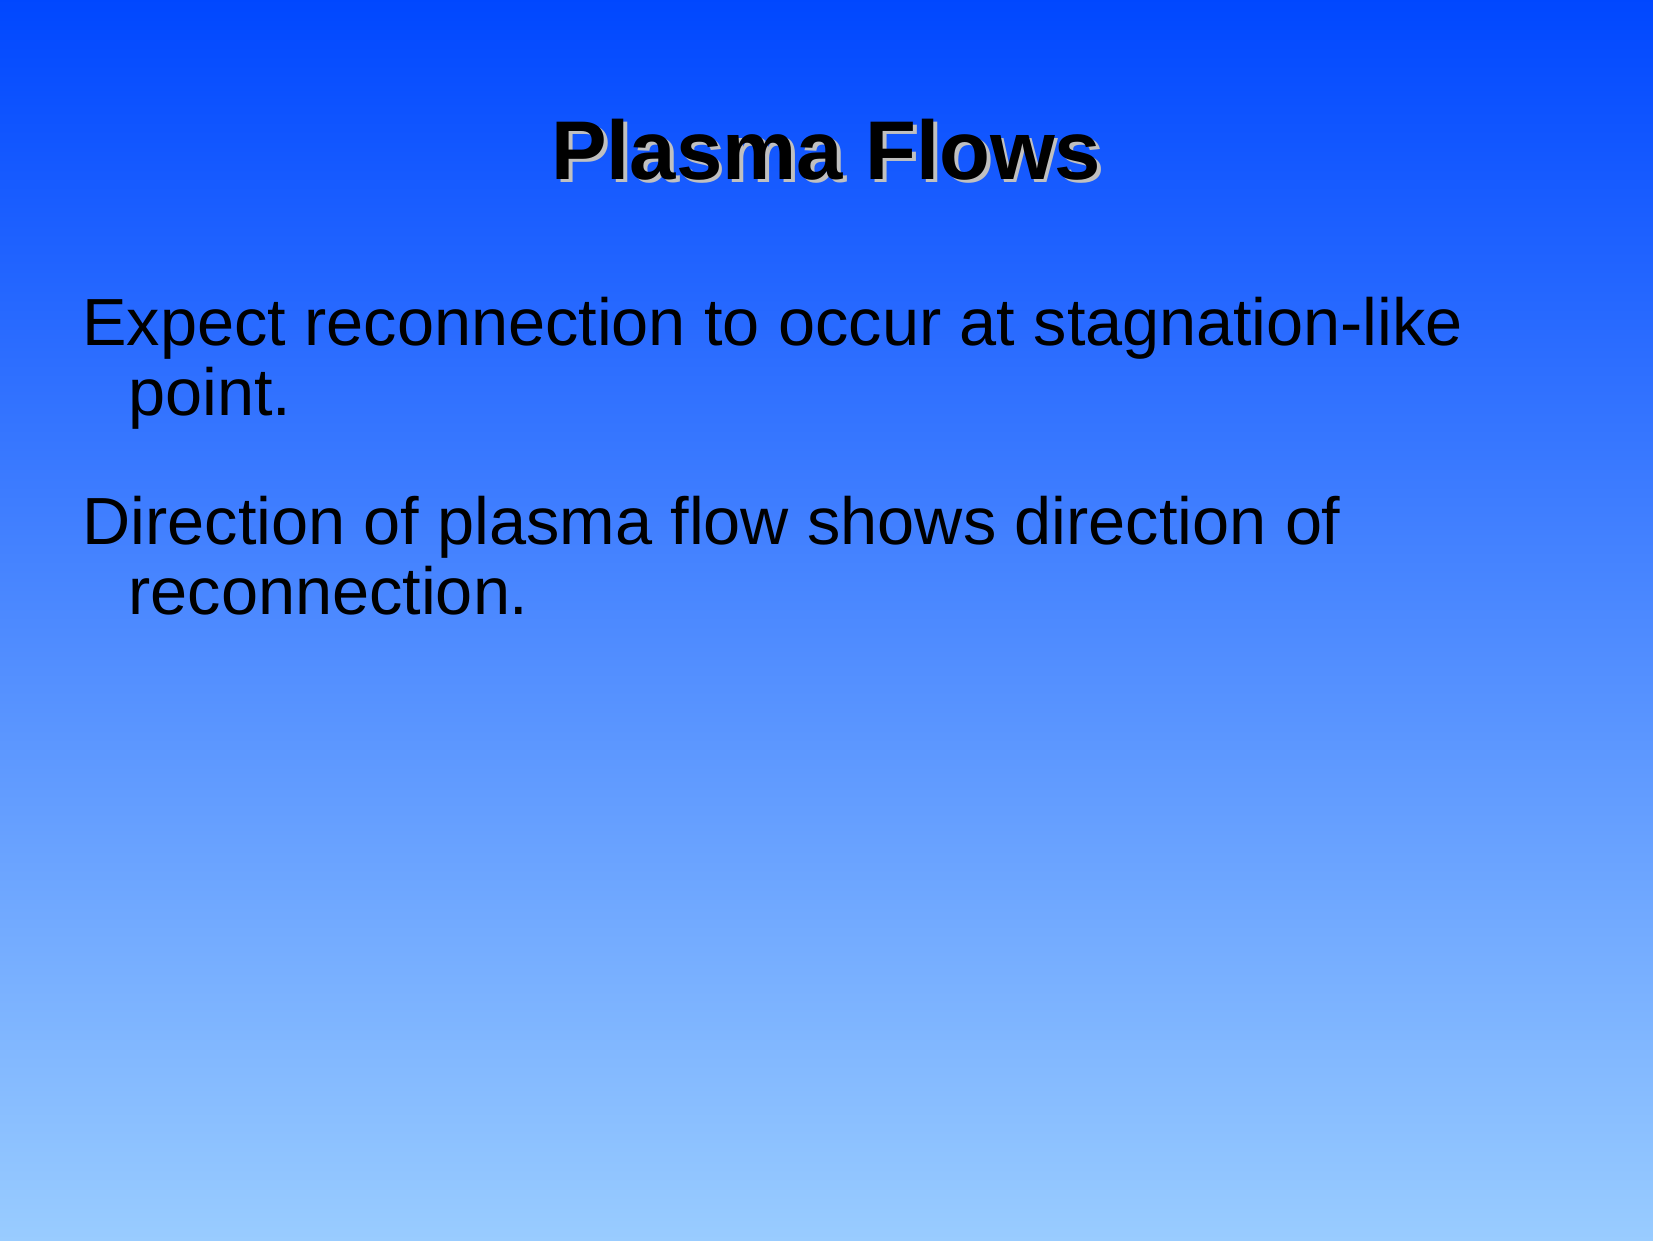

# Plasma Flows
Expect reconnection to occur at stagnation-like point.
Direction of plasma flow shows direction of reconnection.